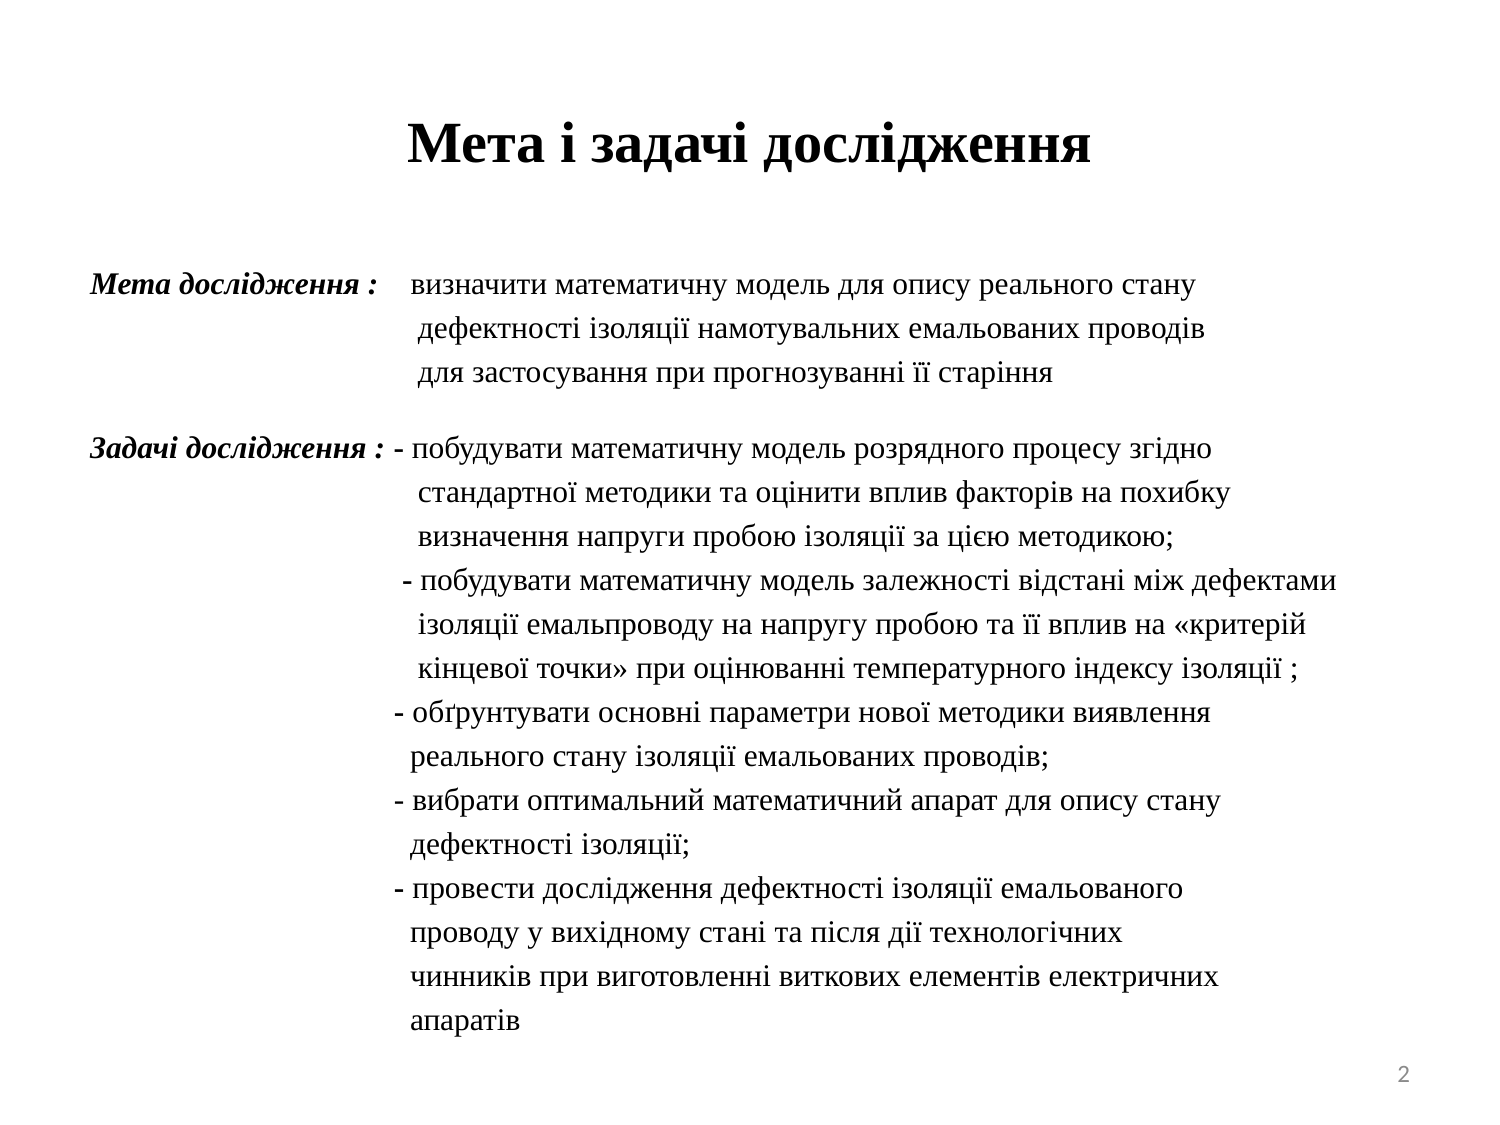

# Мета і задачі дослідження
Мета дослідження : визначити математичну модель для опису реального стану
 дефектності ізоляції намотувальних емальованих проводів
 для застосування при прогнозуванні її старіння
Задачі дослідження : - побудувати математичну модель розрядного процесу згідно
 стандартної методики та оцінити вплив факторів на похибку
 визначення напруги пробою ізоляції за цією методикою;
 - побудувати математичну модель залежності відстані між дефектами
 ізоляції емальпроводу на напругу пробою та її вплив на «критерій
 кінцевої точки» при оцінюванні температурного індексу ізоляції ;
 - обґрунтувати основні параметри нової методики виявлення
 реального стану ізоляції емальованих проводів;
 - вибрати оптимальний математичний апарат для опису стану
 дефектності ізоляції;
 - провести дослідження дефектності ізоляції емальованого
 проводу у вихідному стані та після дії технологічних
 чинників при виготовленні виткових елементів електричних
 апаратів